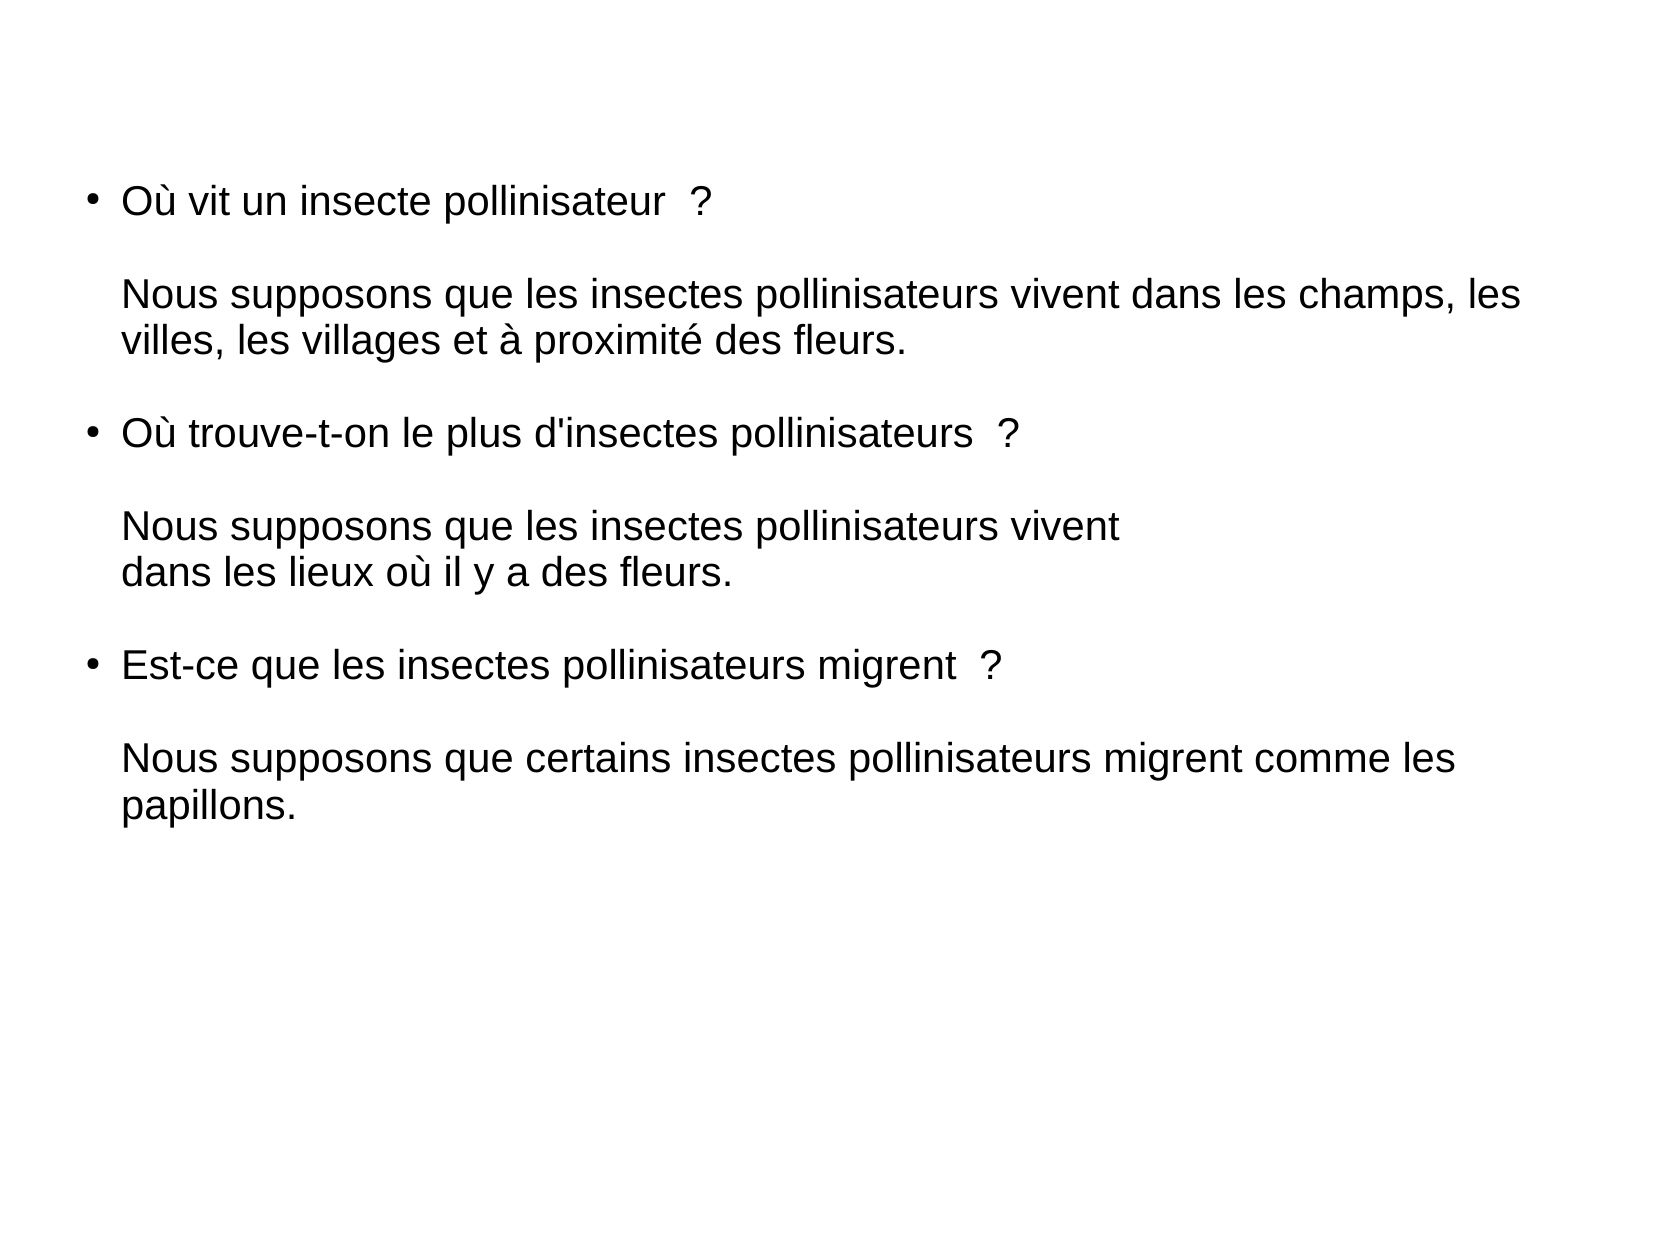

Où vit un insecte pollinisateur  ?
Nous supposons que les insectes pollinisateurs vivent dans les champs, les villes, les villages et à proximité des fleurs.
Où trouve-t-on le plus d'insectes pollinisateurs  ?
Nous supposons que les insectes pollinisateurs vivent
dans les lieux où il y a des fleurs.
Est-ce que les insectes pollinisateurs migrent  ?
Nous supposons que certains insectes pollinisateurs migrent comme les papillons.